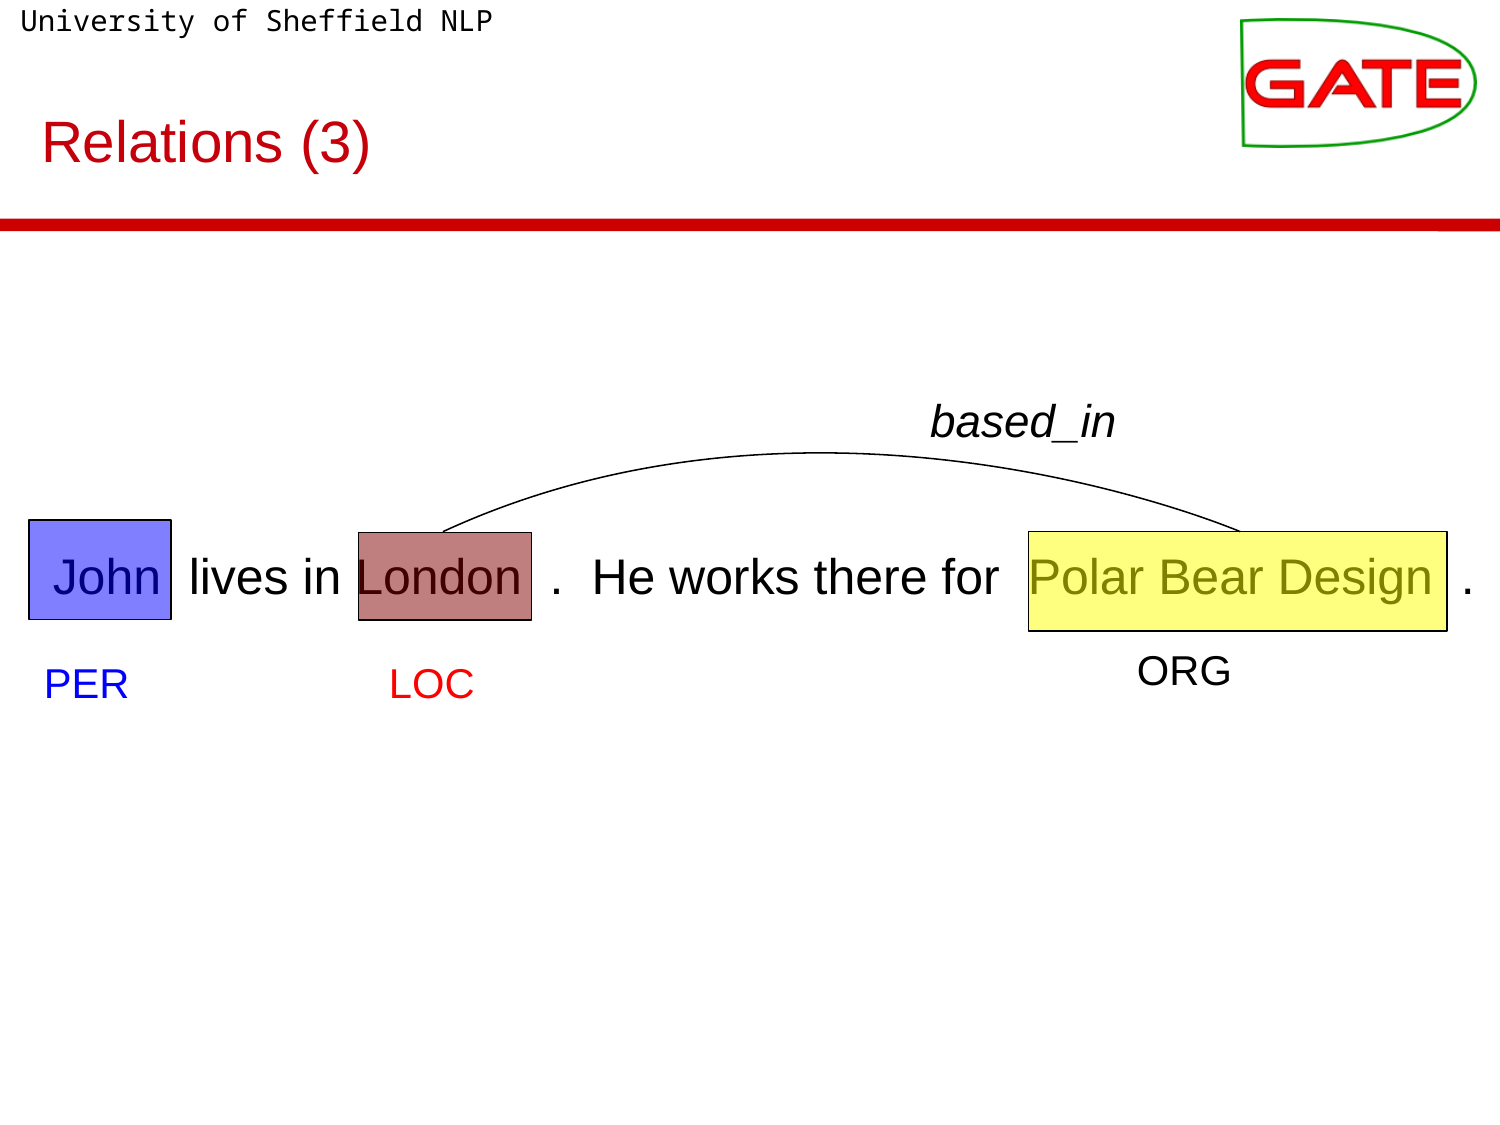

# Relations (3)
based_in
John lives in London . He works there for Polar Bear Design .
ORG
PER
LOC